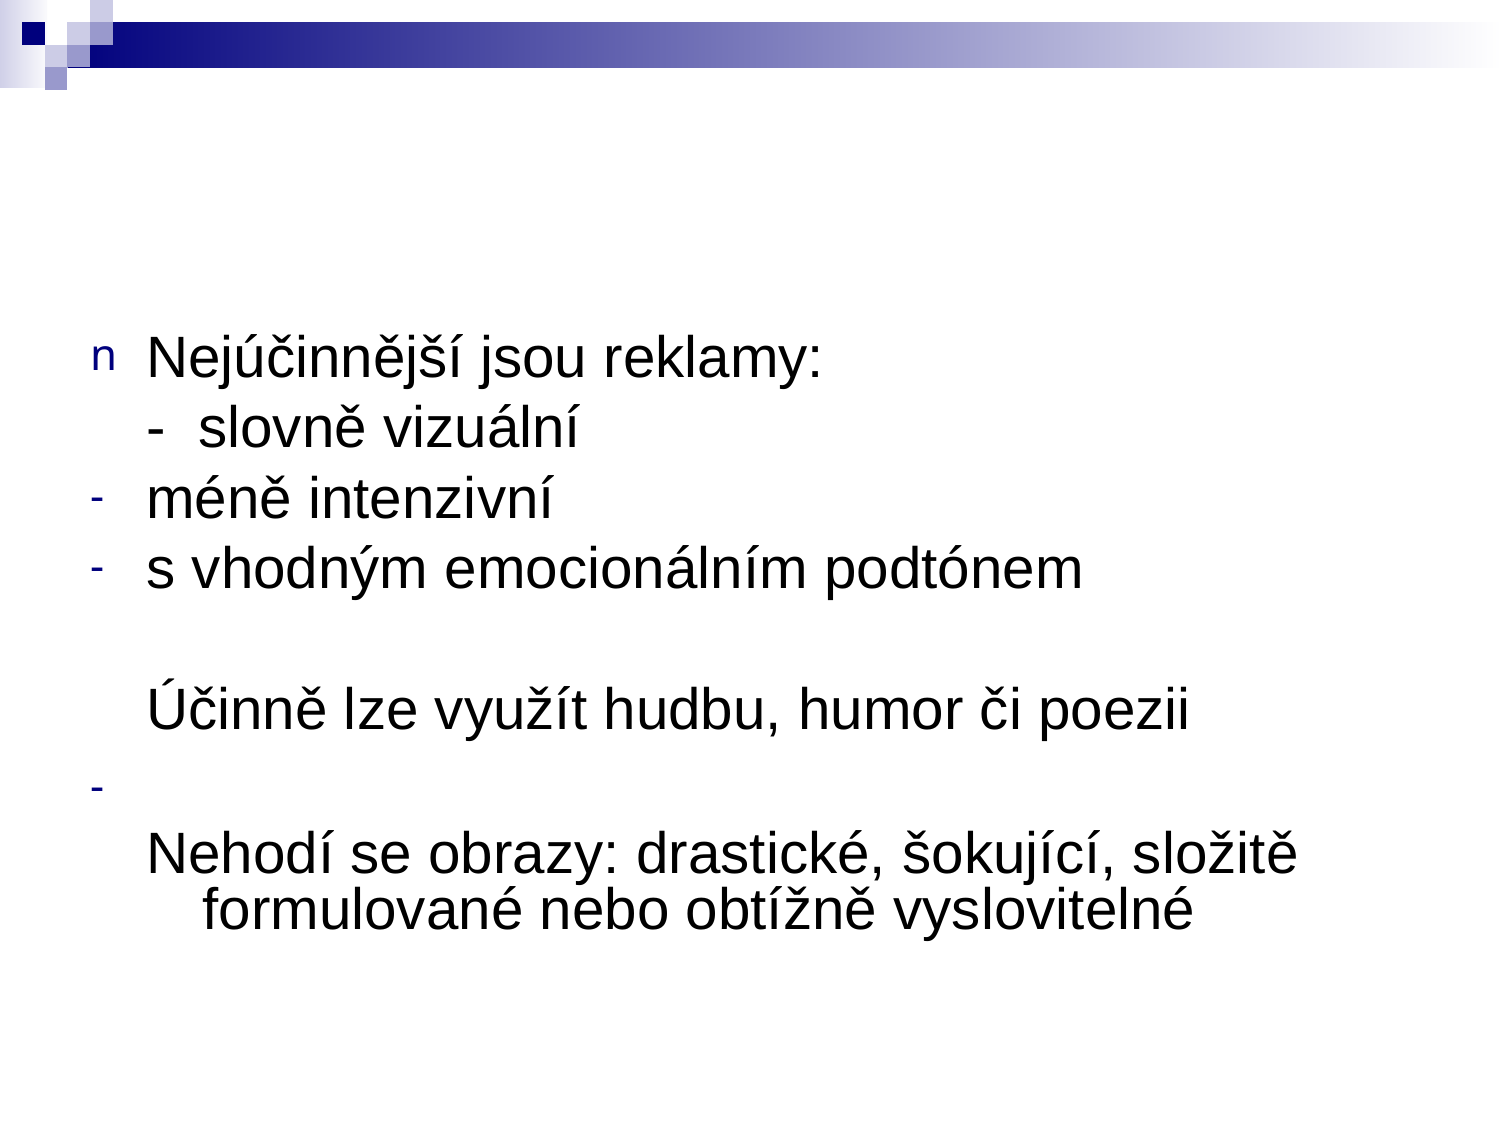

# Nejúčinnější jsou reklamy:
- slovně vizuální
méně intenzivní
s vhodným emocionálním podtónem
Účinně lze využít hudbu, humor či poezii
Nehodí se obrazy: drastické, šokující, složitě formulované nebo obtížně vyslovitelné